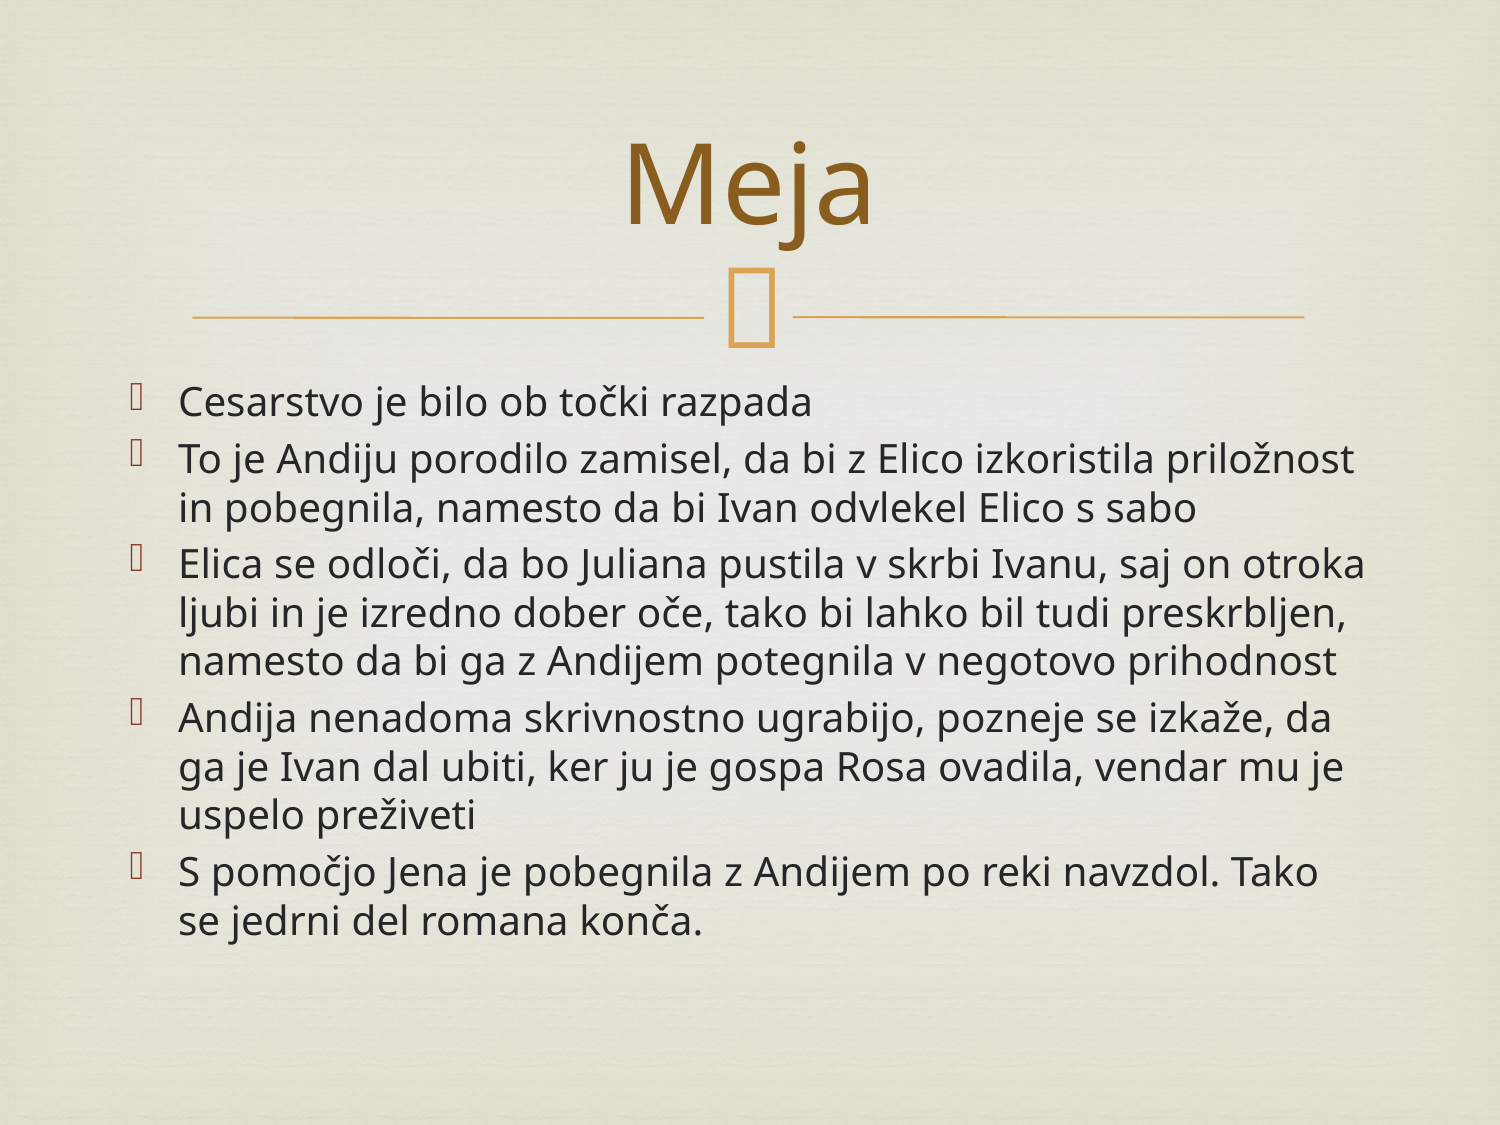

Meja
# Cesarstvo je bilo ob točki razpada
To je Andiju porodilo zamisel, da bi z Elico izkoristila priložnost in pobegnila, namesto da bi Ivan odvlekel Elico s sabo
Elica se odloči, da bo Juliana pustila v skrbi Ivanu, saj on otroka ljubi in je izredno dober oče, tako bi lahko bil tudi preskrbljen, namesto da bi ga z Andijem potegnila v negotovo prihodnost
Andija nenadoma skrivnostno ugrabijo, pozneje se izkaže, da ga je Ivan dal ubiti, ker ju je gospa Rosa ovadila, vendar mu je uspelo preživeti
S pomočjo Jena je pobegnila z Andijem po reki navzdol. Tako se jedrni del romana konča.